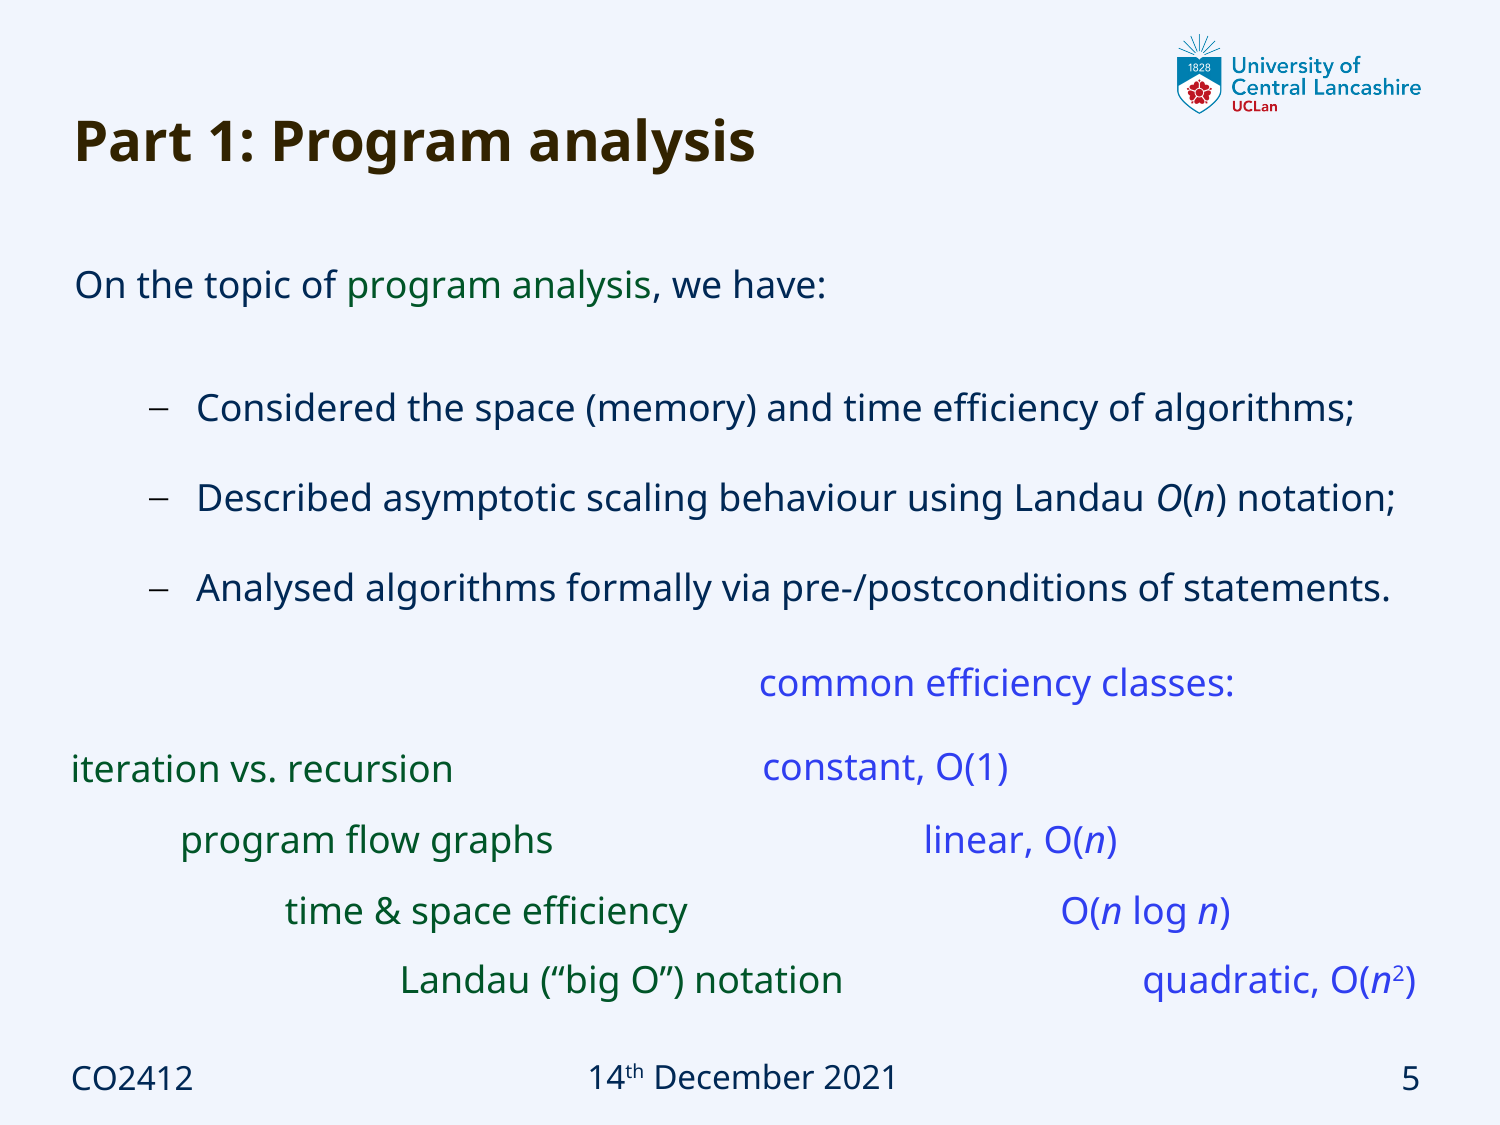

# Part 1: Program analysis
On the topic of program analysis, we have:
Considered the space (memory) and time efficiency of algorithms;
Described asymptotic scaling behaviour using Landau O(n) notation;
Analysed algorithms formally via pre-/postconditions of statements.
common efficiency classes:
constant, O(1)
iteration vs. recursion
linear, O(n)
program flow graphs
O(n log n)
time & space efficiency
Landau (“big O”) notation
quadratic, O(n2)